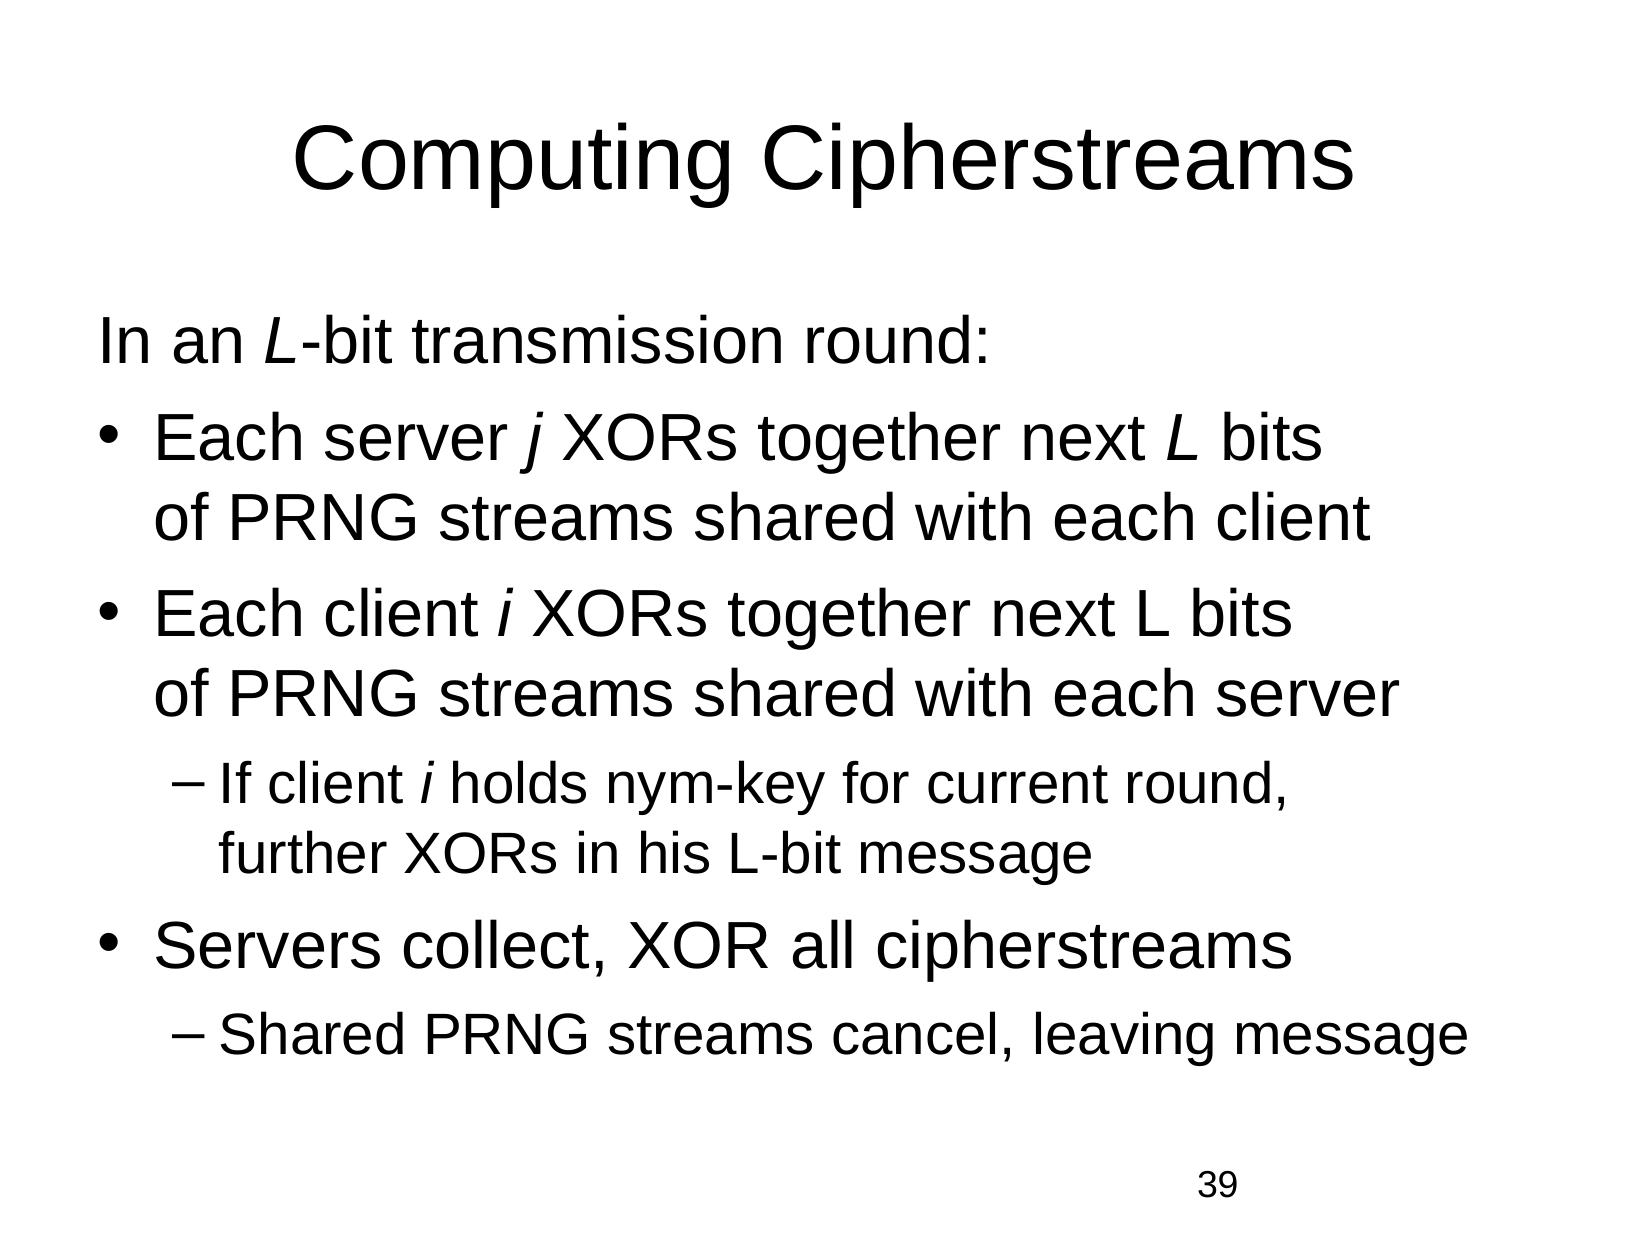

# Computing Cipherstreams
In an L-bit transmission round:
Each server j XORs together next L bits
of PRNG streams shared with each client
Each client i XORs together next L bits
of PRNG streams shared with each server
If client i holds nym-key for current round,
further XORs in his L-bit message
Servers collect, XOR all cipherstreams
Shared PRNG streams cancel, leaving message
39